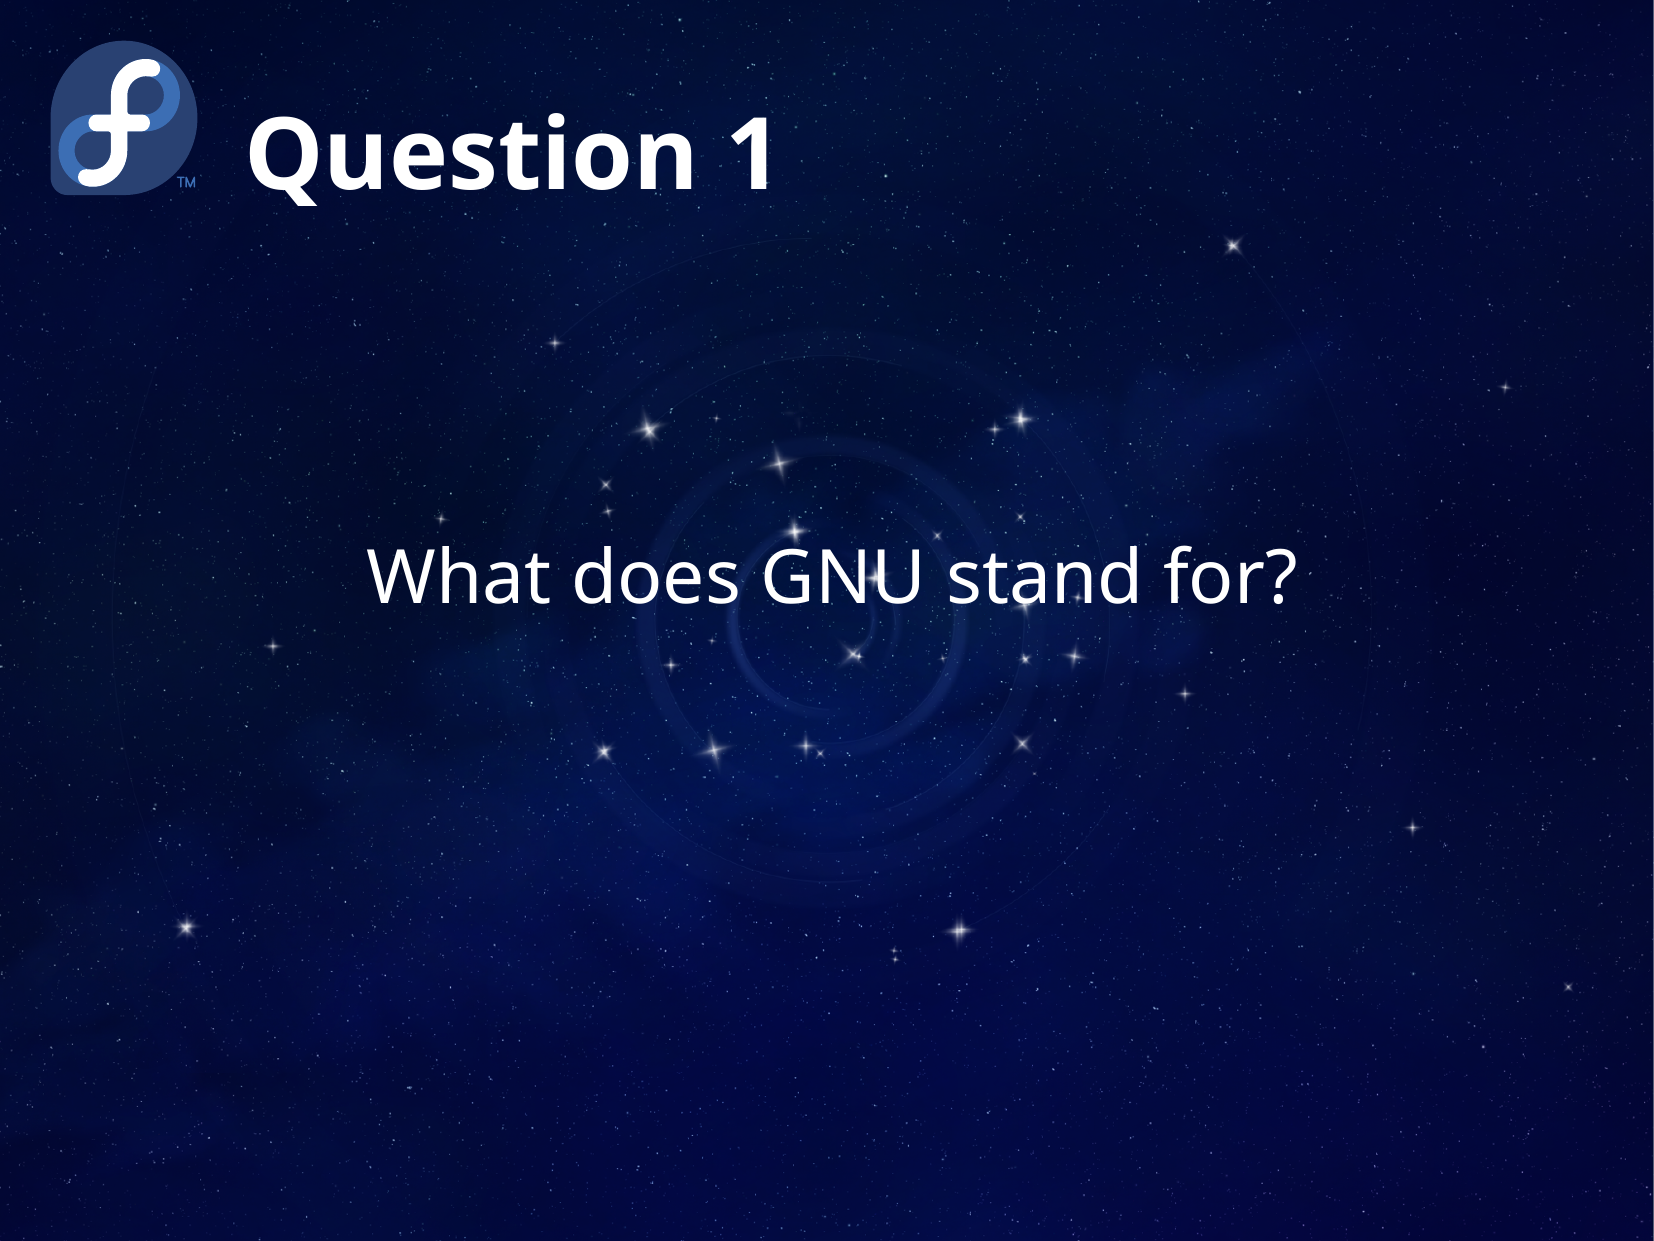

Question 1
What does GNU stand for?